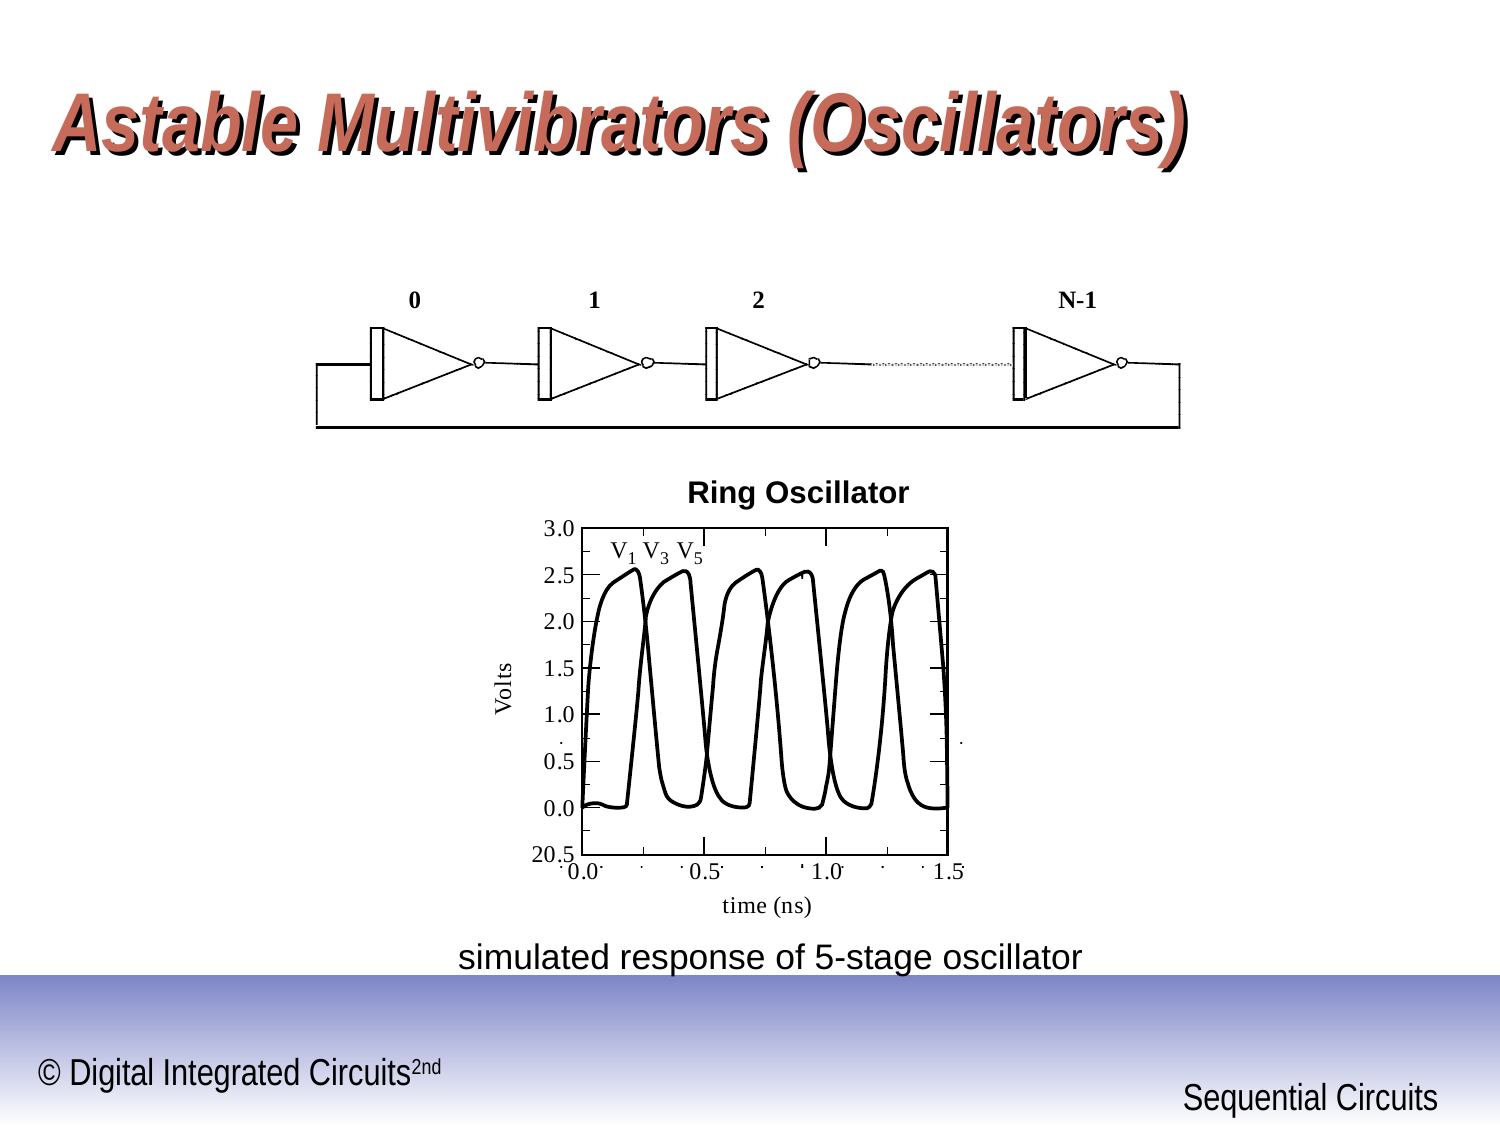

# Astable Multivibrators (Oscillators)
0
1
2
N-1
Ring Oscillator
simulated response of 5-stage oscillator